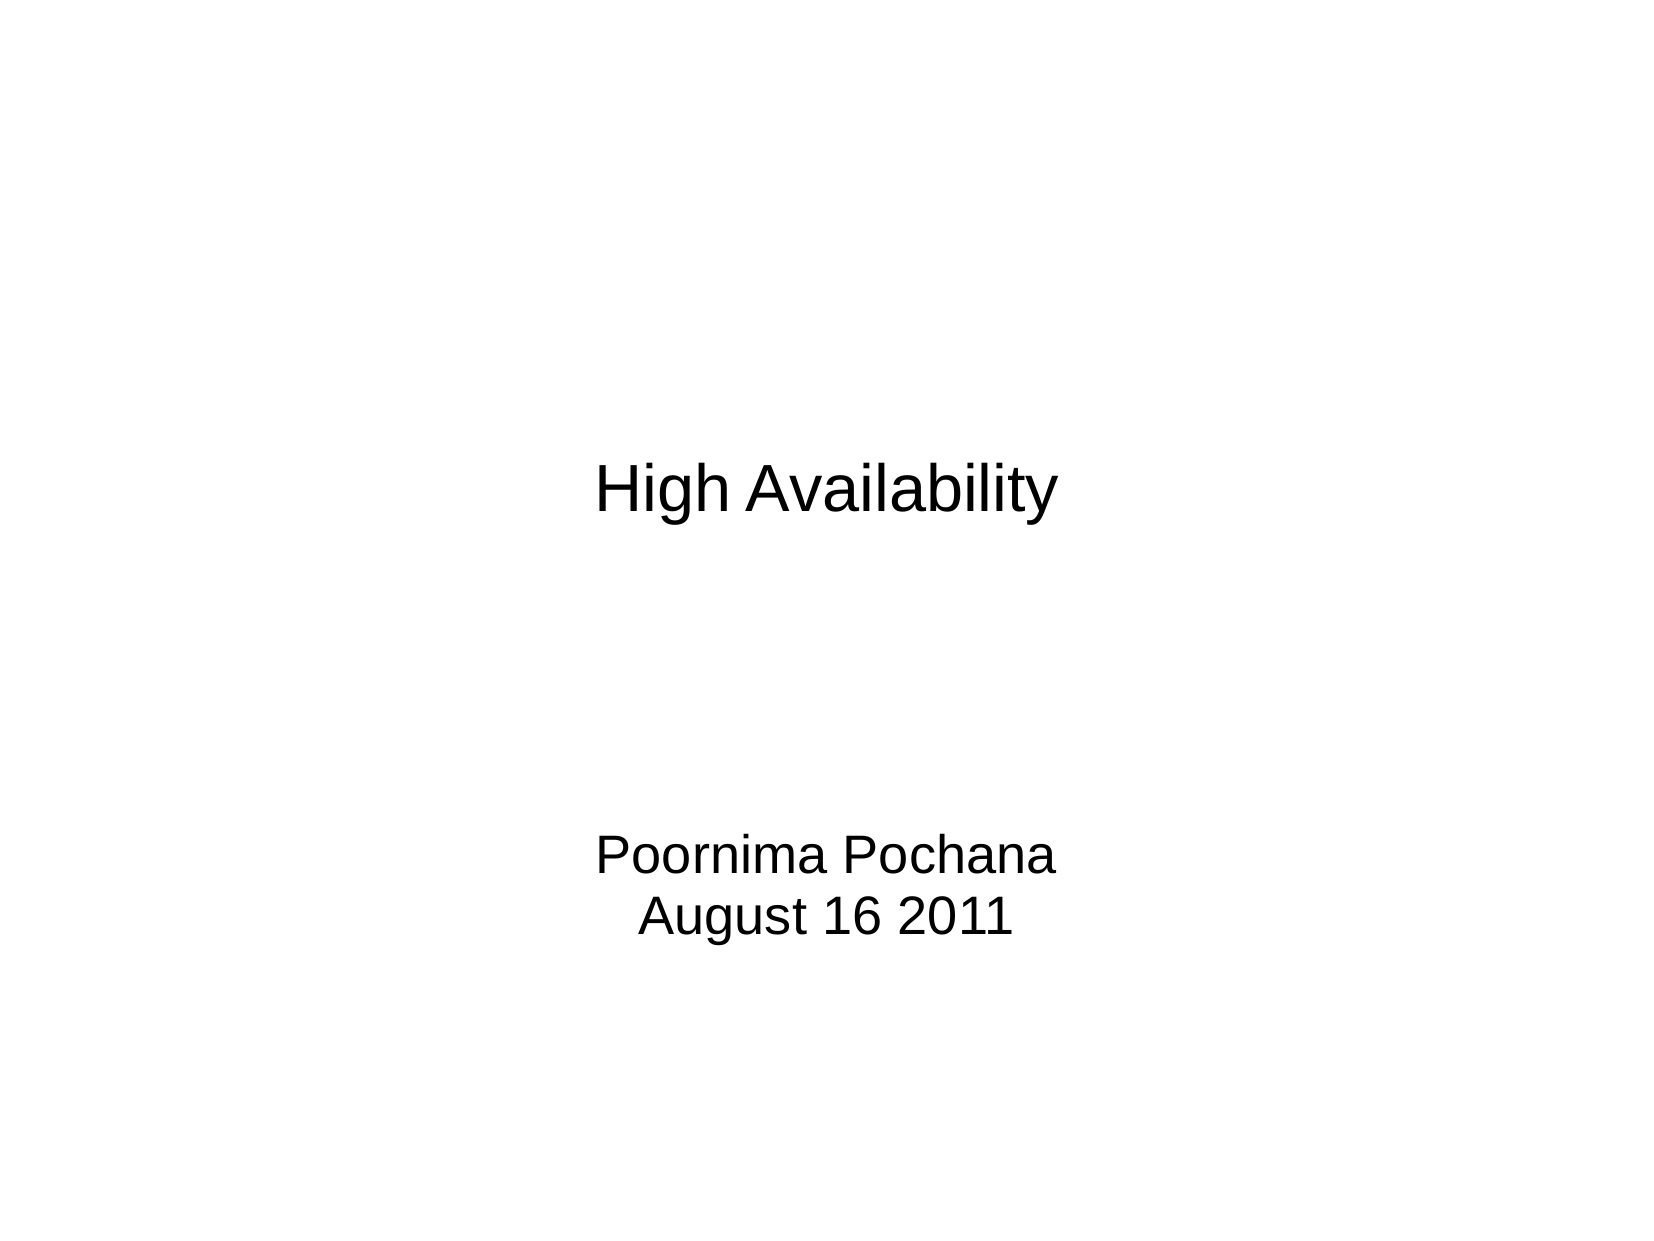

# High Availability
Poornima Pochana
August 16 2011